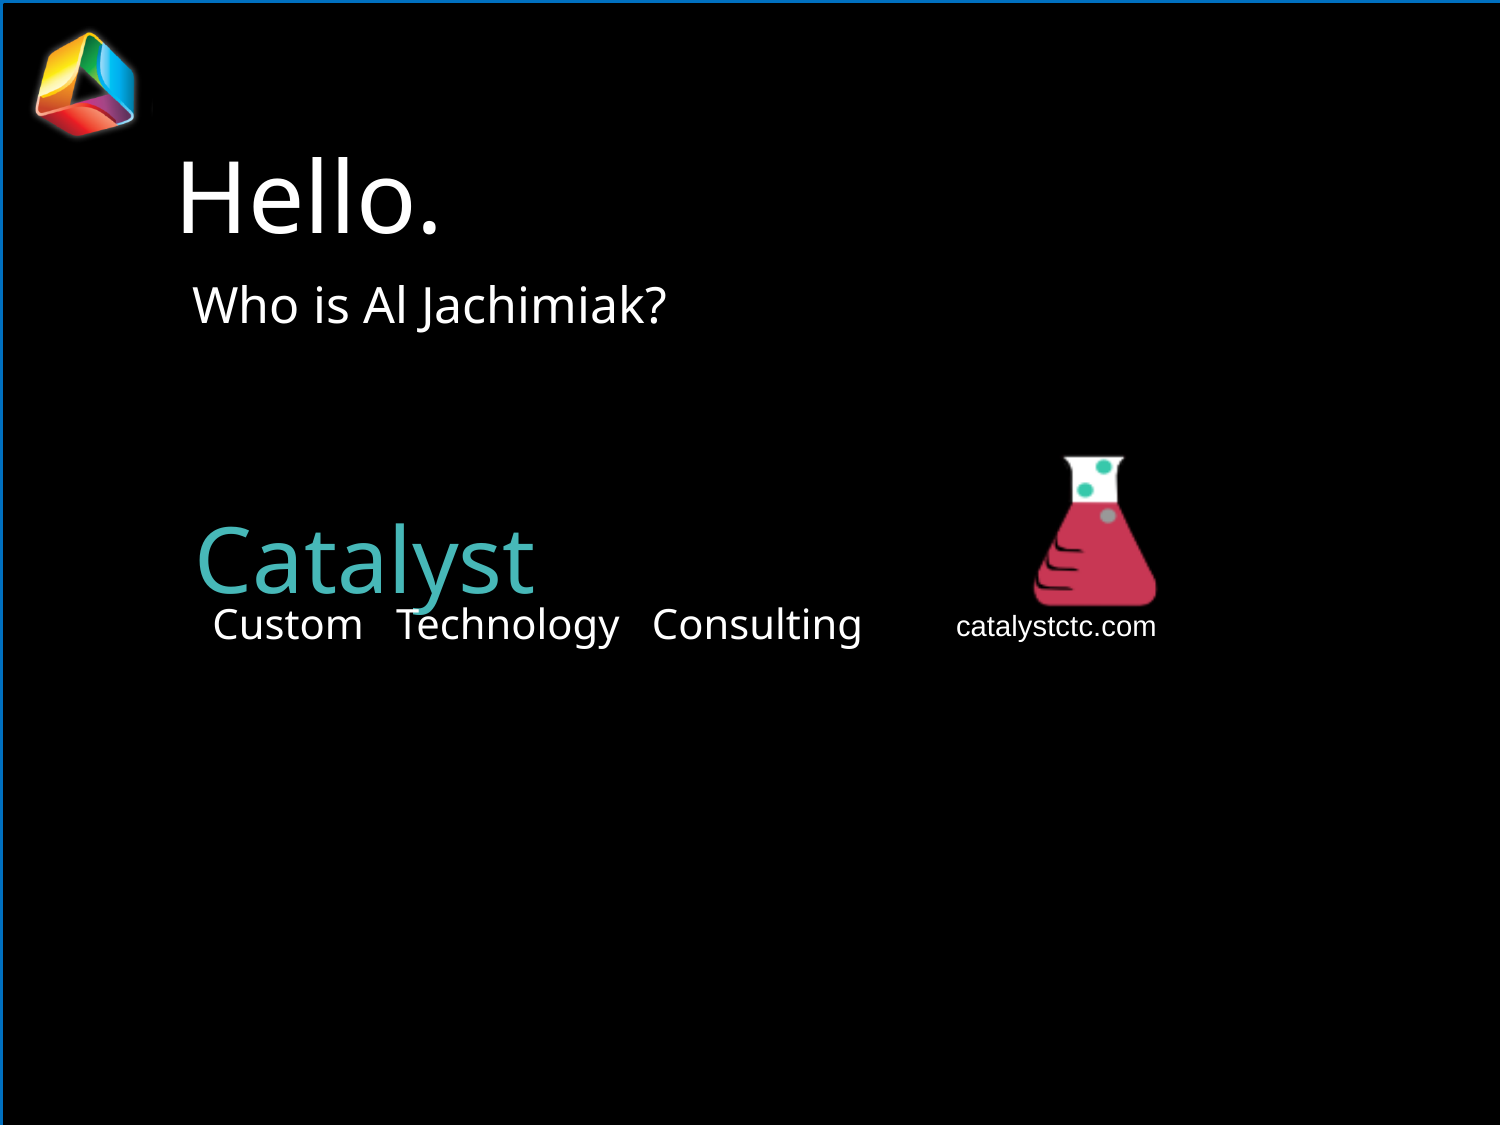

Hello.
 Who is Al Jachimiak?
# Introduction – Al's Company
Catalyst
Custom Technology Consulting
catalystctc.com